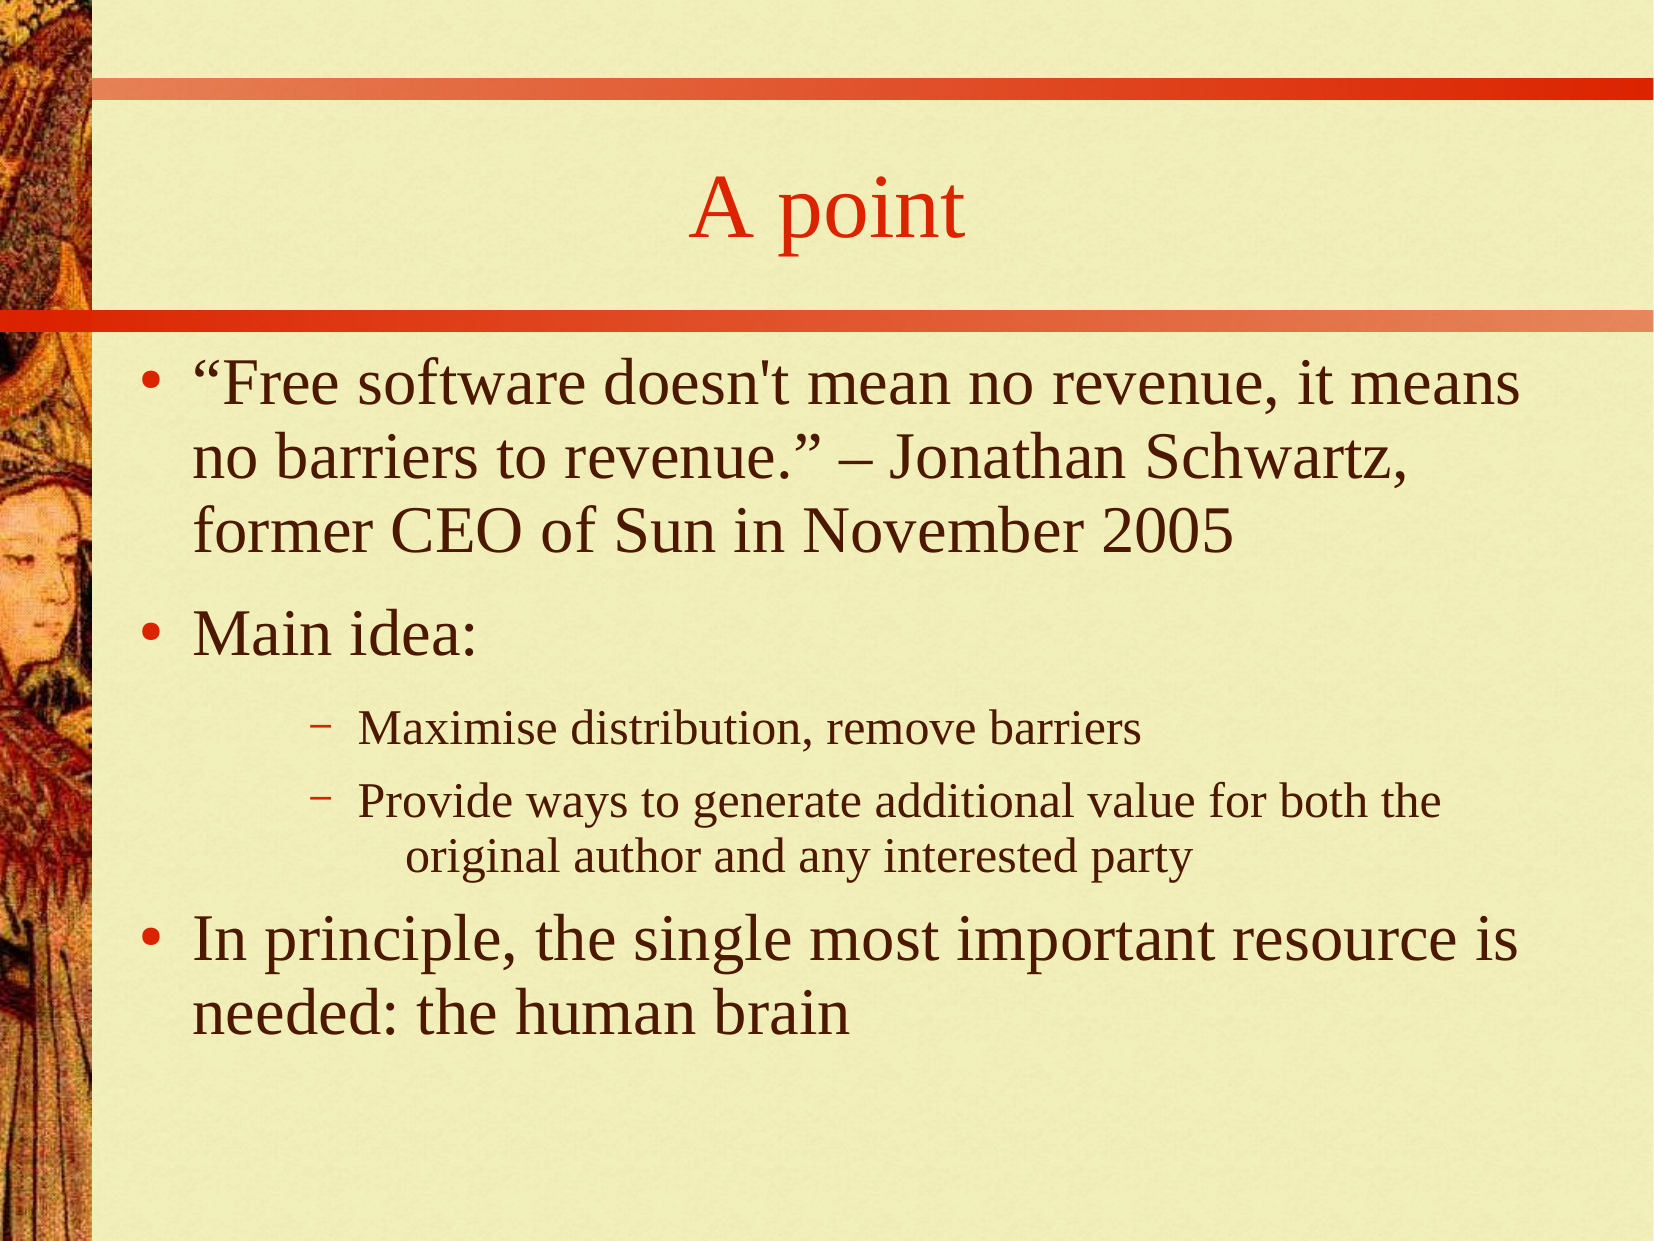

# A point
“Free software doesn't mean no revenue, it means no barriers to revenue.” – Jonathan Schwartz, former CEO of Sun in November 2005
Main idea:
Maximise distribution, remove barriers
Provide ways to generate additional value for both the original author and any interested party
In principle, the single most important resource is needed: the human brain